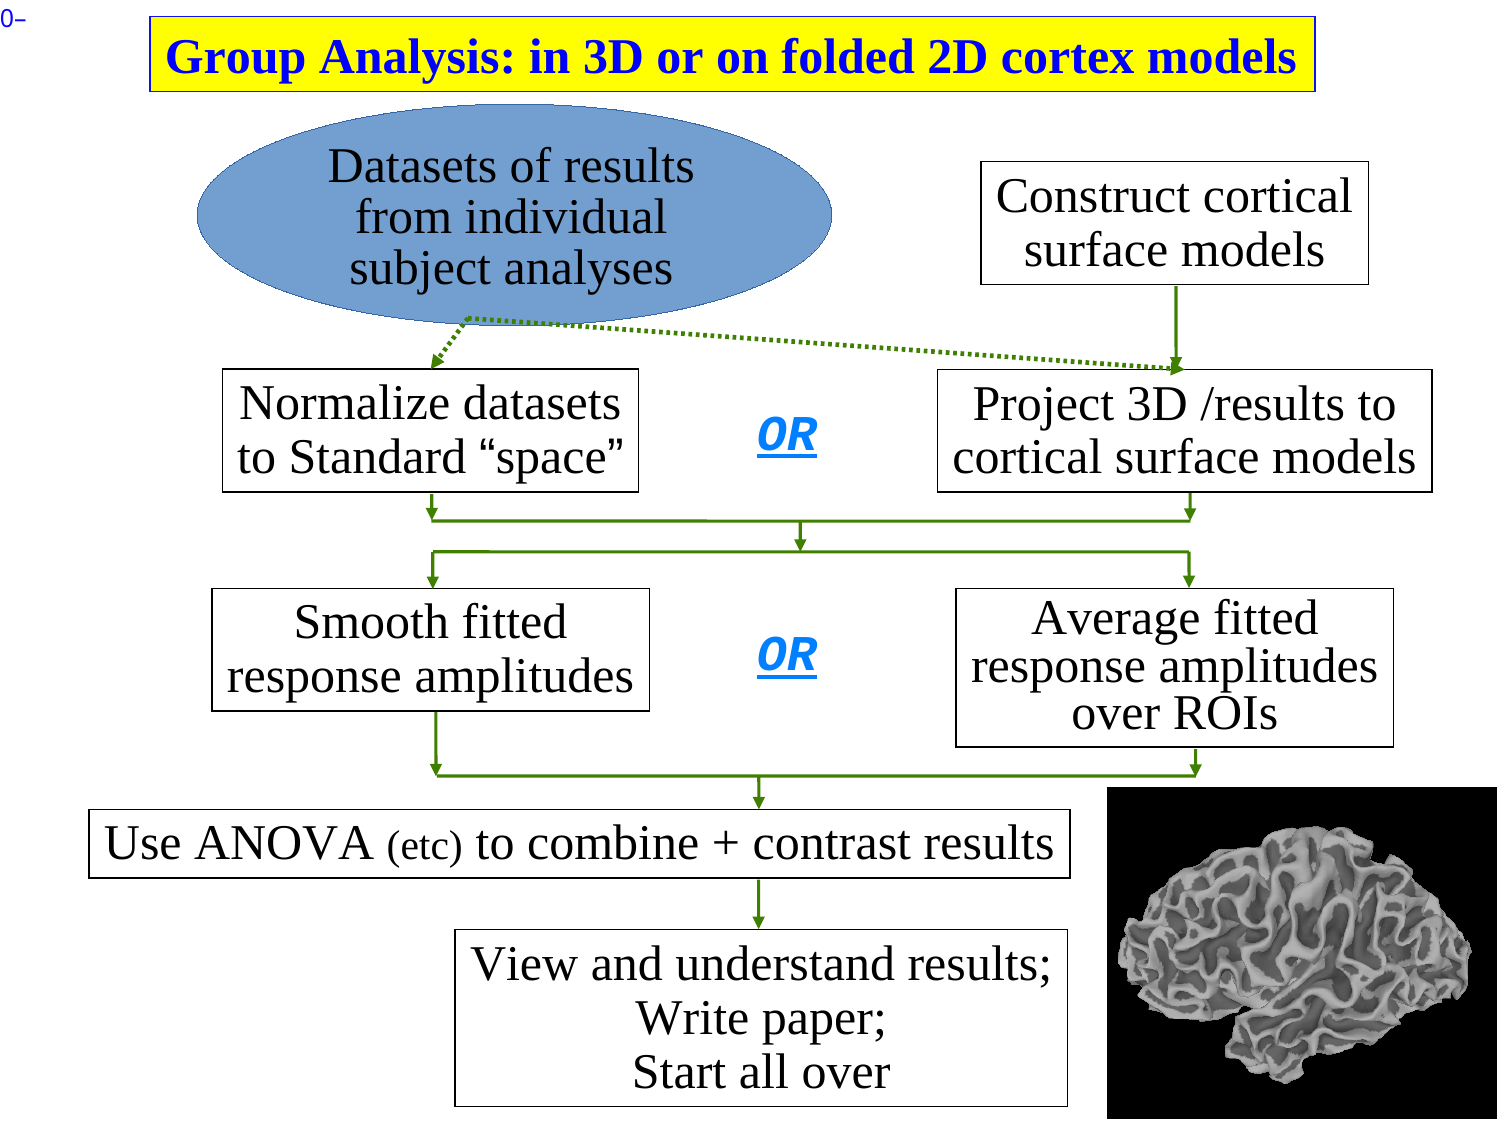

Group Analysis: in 3D or on folded 2D cortex models
Datasets of results
from individual
subject analyses
Construct cortical
surface models
Normalize datasets
to Standard “space”
Project 3D /results to
cortical surface models
OR
Smooth fitted
response amplitudes
Average fitted
response amplitudes
over ROIs
OR
Use ANOVA (etc) to combine + contrast results
View and understand results;
Write paper;
Start all over